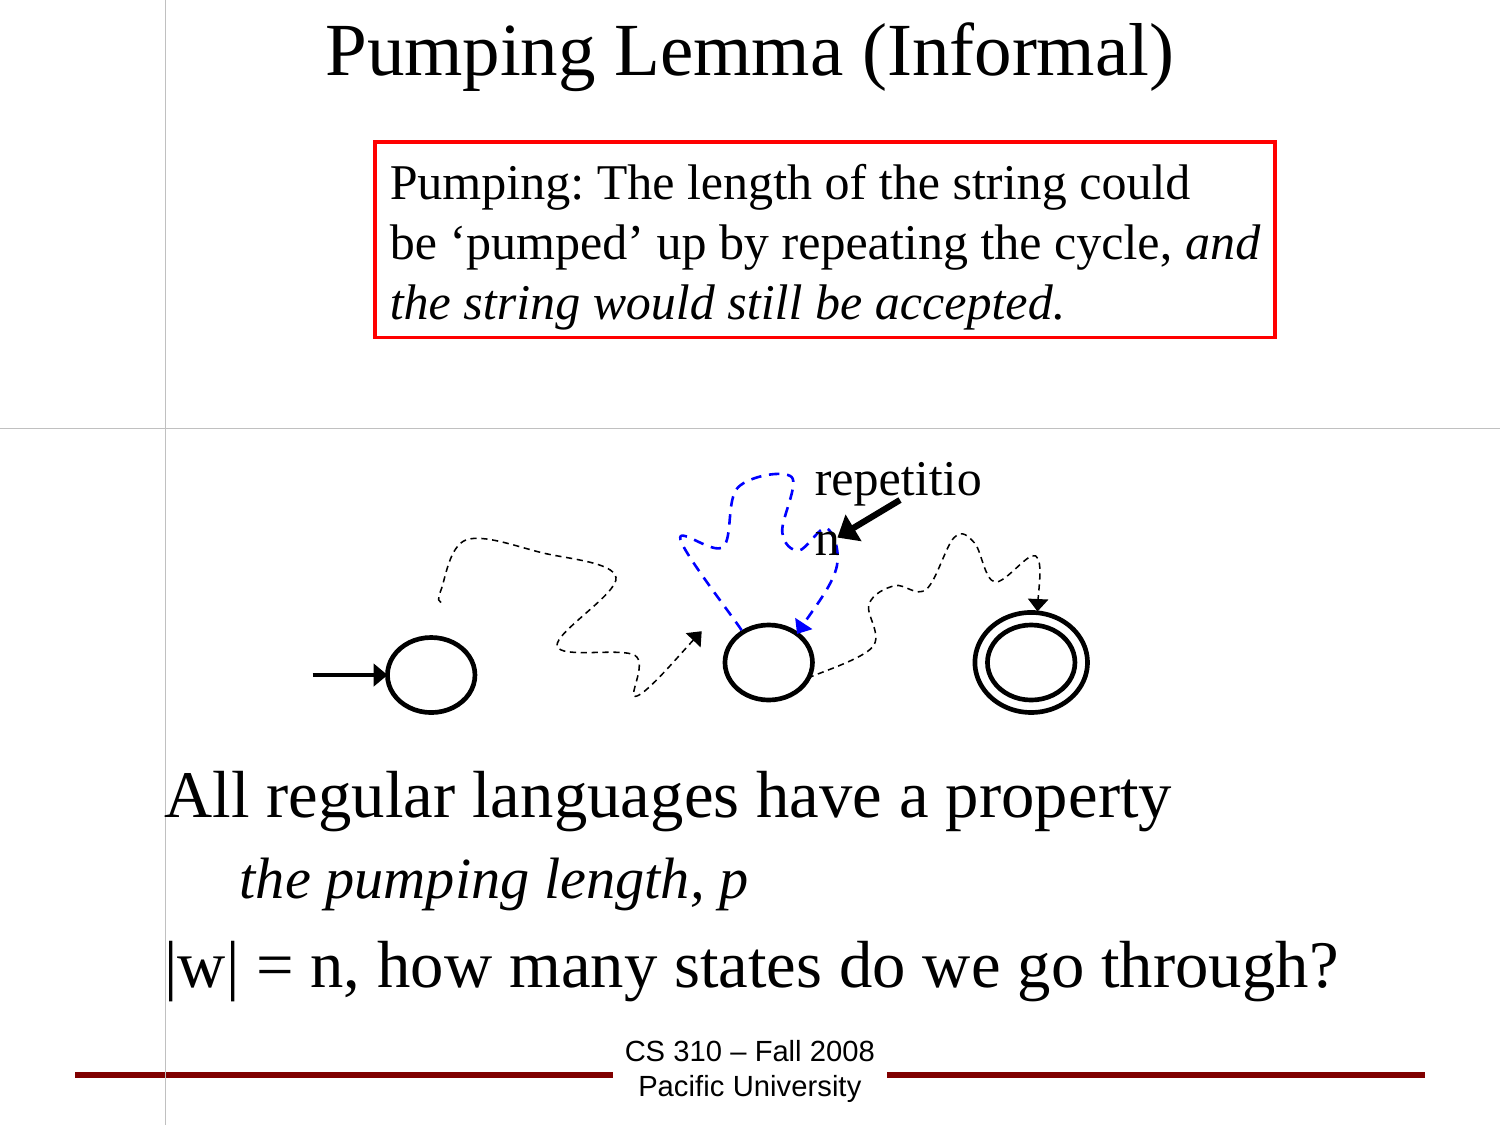

# Pumping Lemma (Informal)
Pumping: The length of the string could
be ‘pumped’ up by repeating the cycle, and
the string would still be accepted.
repetition
All regular languages have a property
the pumping length, p
|w| = n, how many states do we go through?